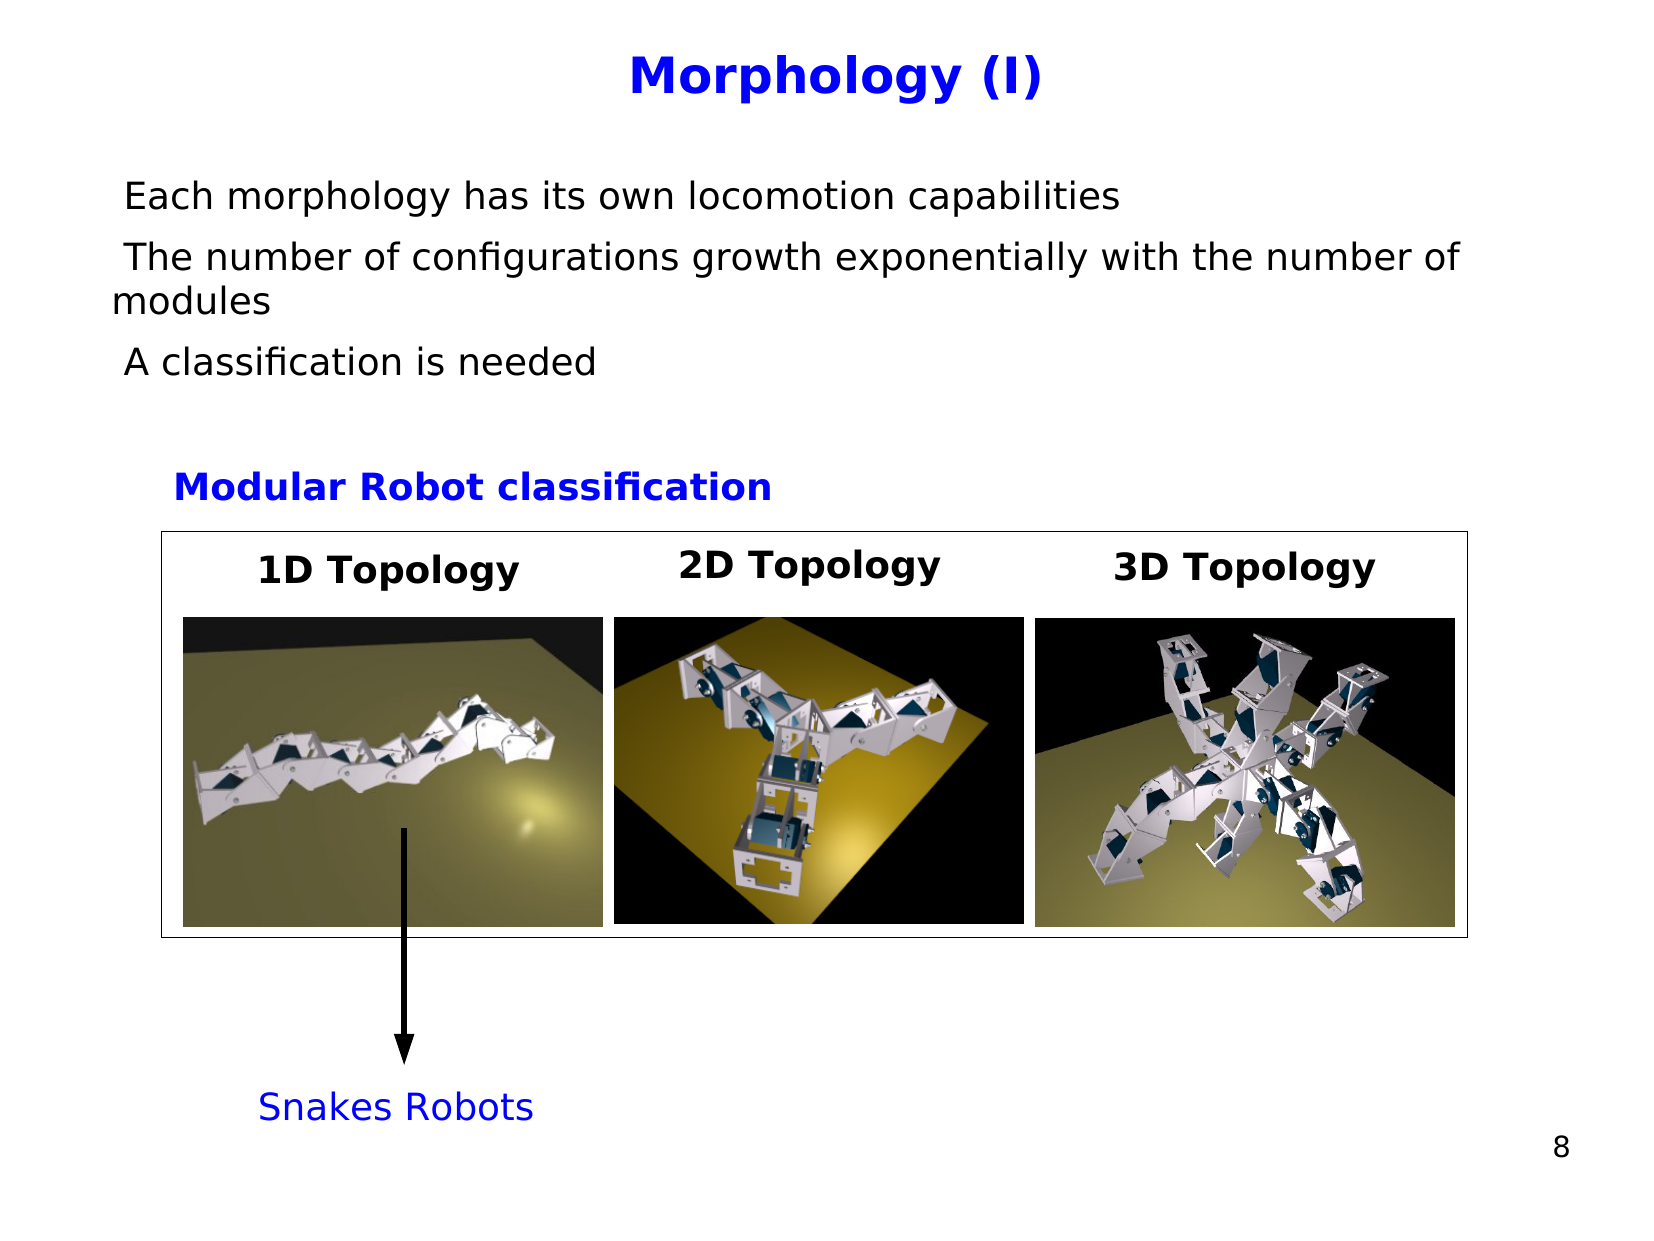

Morphology (I)
 Each morphology has its own locomotion capabilities
 The number of configurations growth exponentially with the number of modules
 A classification is needed
Modular Robot classification
2D Topology
3D Topology
1D Topology
Snakes Robots
8